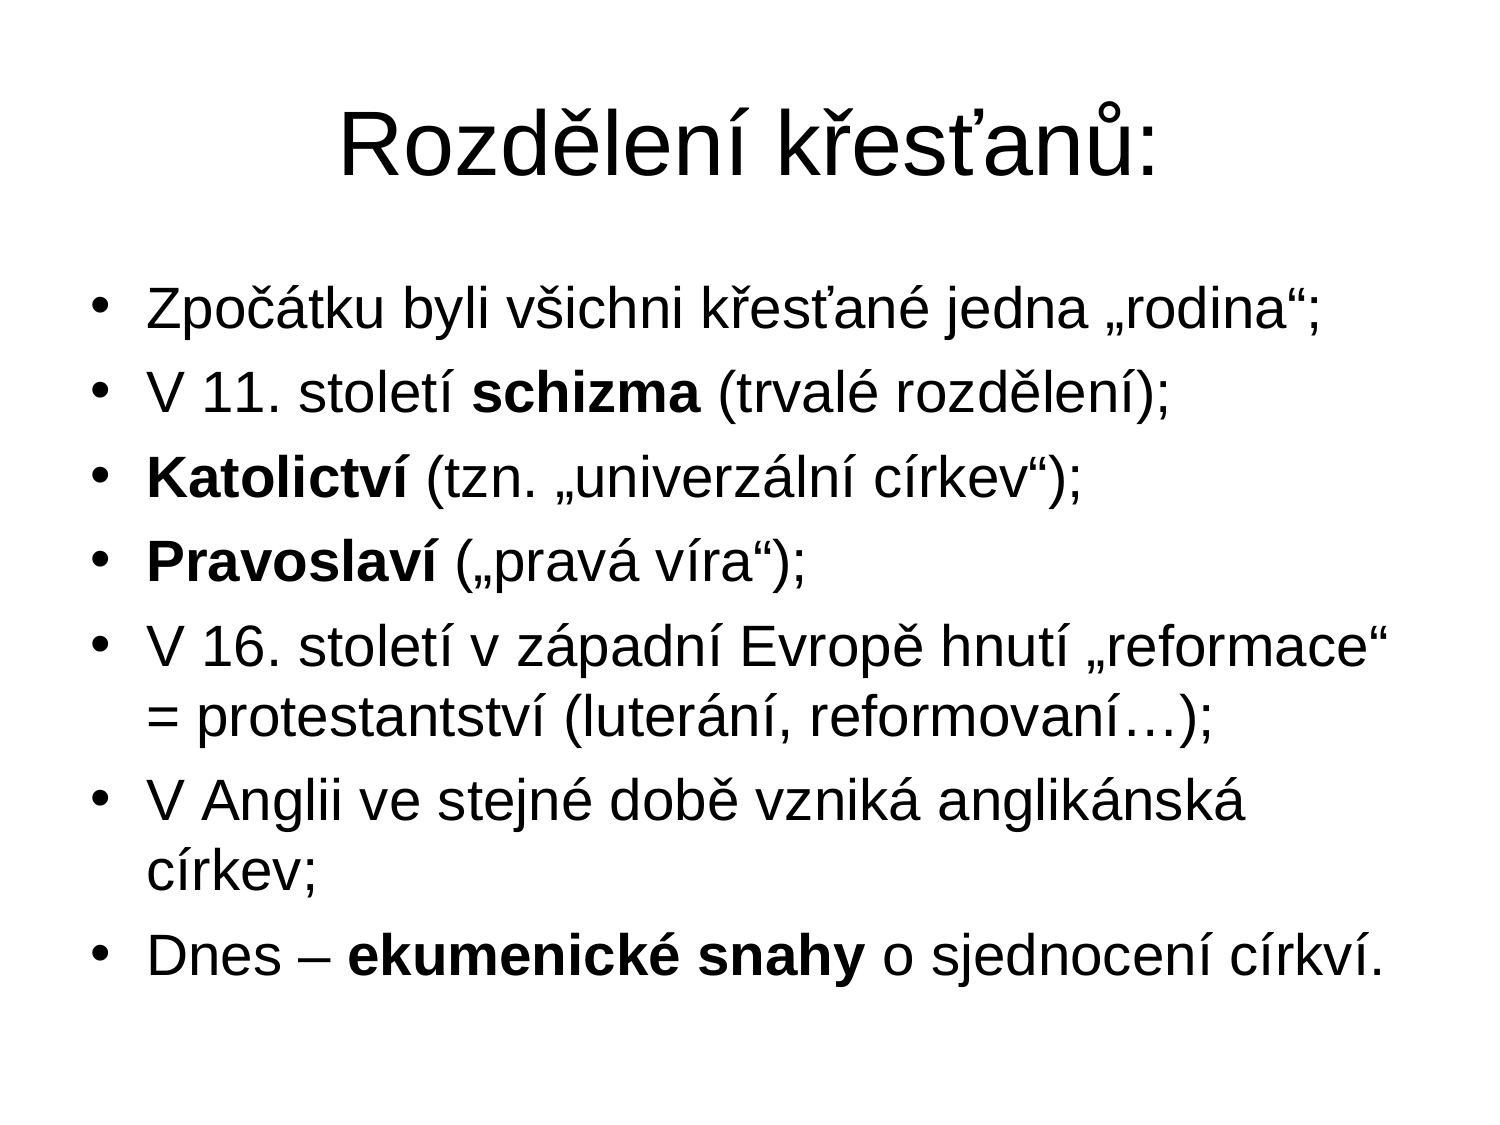

# Rozdělení křesťanů:
Zpočátku byli všichni křesťané jedna „rodina“;
V 11. století schizma (trvalé rozdělení);
Katolictví (tzn. „univerzální církev“);
Pravoslaví („pravá víra“);
V 16. století v západní Evropě hnutí „reformace“ = protestantství (luterání, reformovaní…);
V Anglii ve stejné době vzniká anglikánská církev;
Dnes – ekumenické snahy o sjednocení církví.